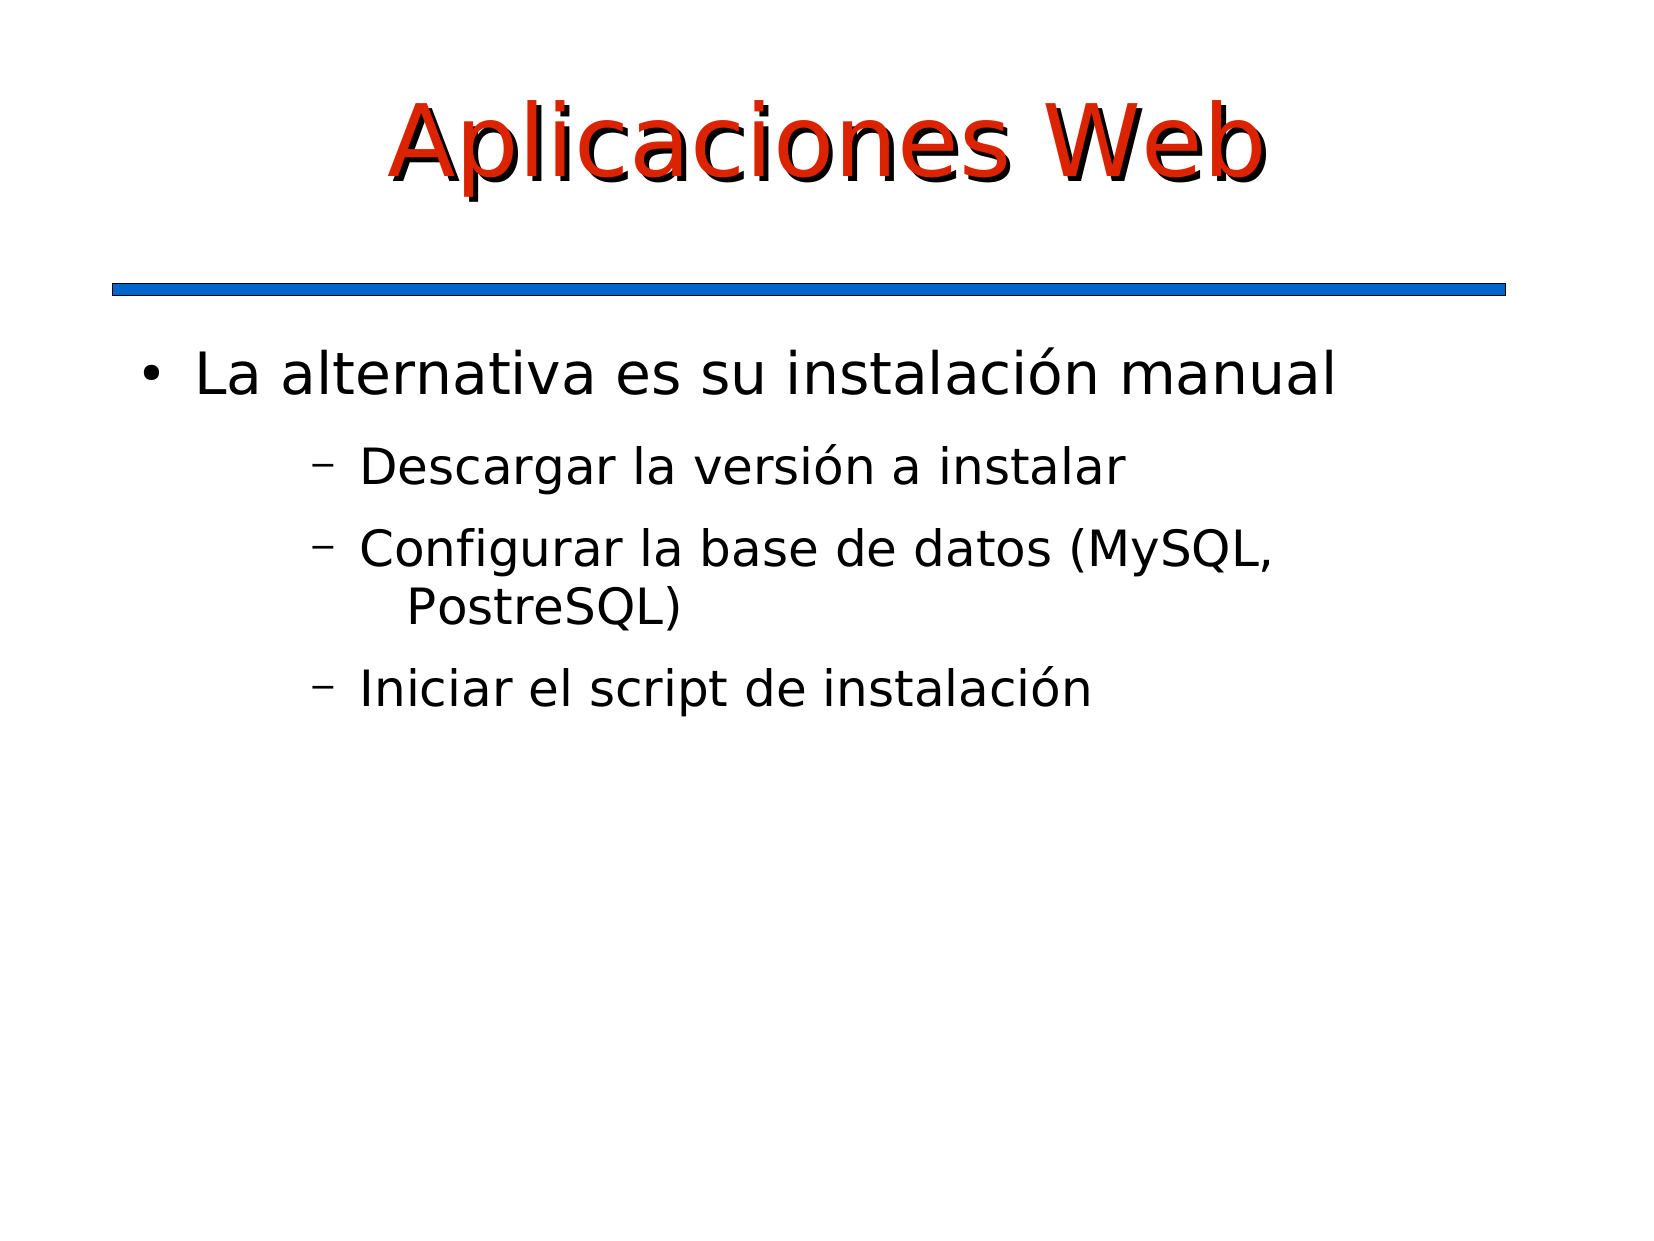

# Aplicaciones Web
La alternativa es su instalación manual
Descargar la versión a instalar
Configurar la base de datos (MySQL, PostreSQL)
Iniciar el script de instalación